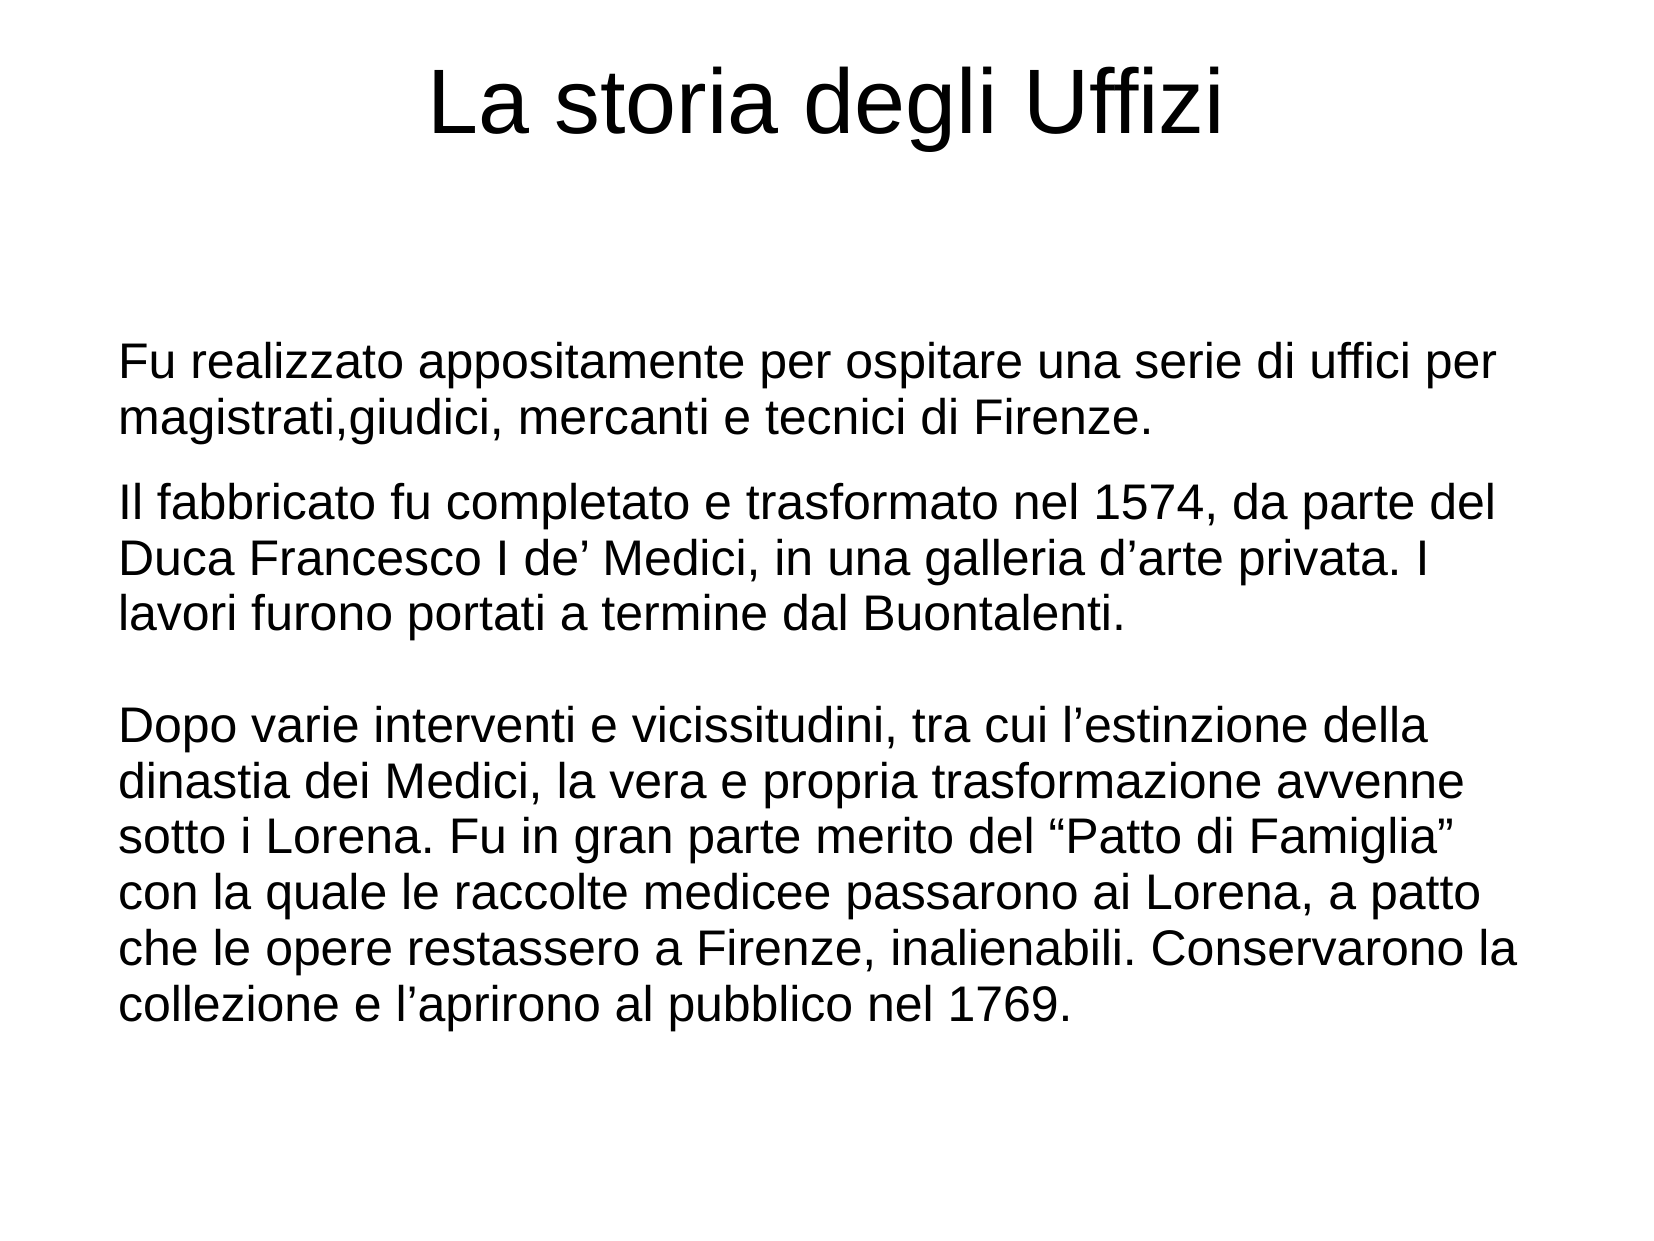

# La storia degli Uffizi
Fu realizzato appositamente per ospitare una serie di uffici per magistrati,giudici, mercanti e tecnici di Firenze.
Il fabbricato fu completato e trasformato nel 1574, da parte del Duca Francesco I de’ Medici, in una galleria d’arte privata. I lavori furono portati a termine dal Buontalenti. Dopo varie interventi e vicissitudini, tra cui l’estinzione della dinastia dei Medici, la vera e propria trasformazione avvenne sotto i Lorena. Fu in gran parte merito del “Patto di Famiglia” con la quale le raccolte medicee passarono ai Lorena, a patto che le opere restassero a Firenze, inalienabili. Conservarono la collezione e l’aprirono al pubblico nel 1769.